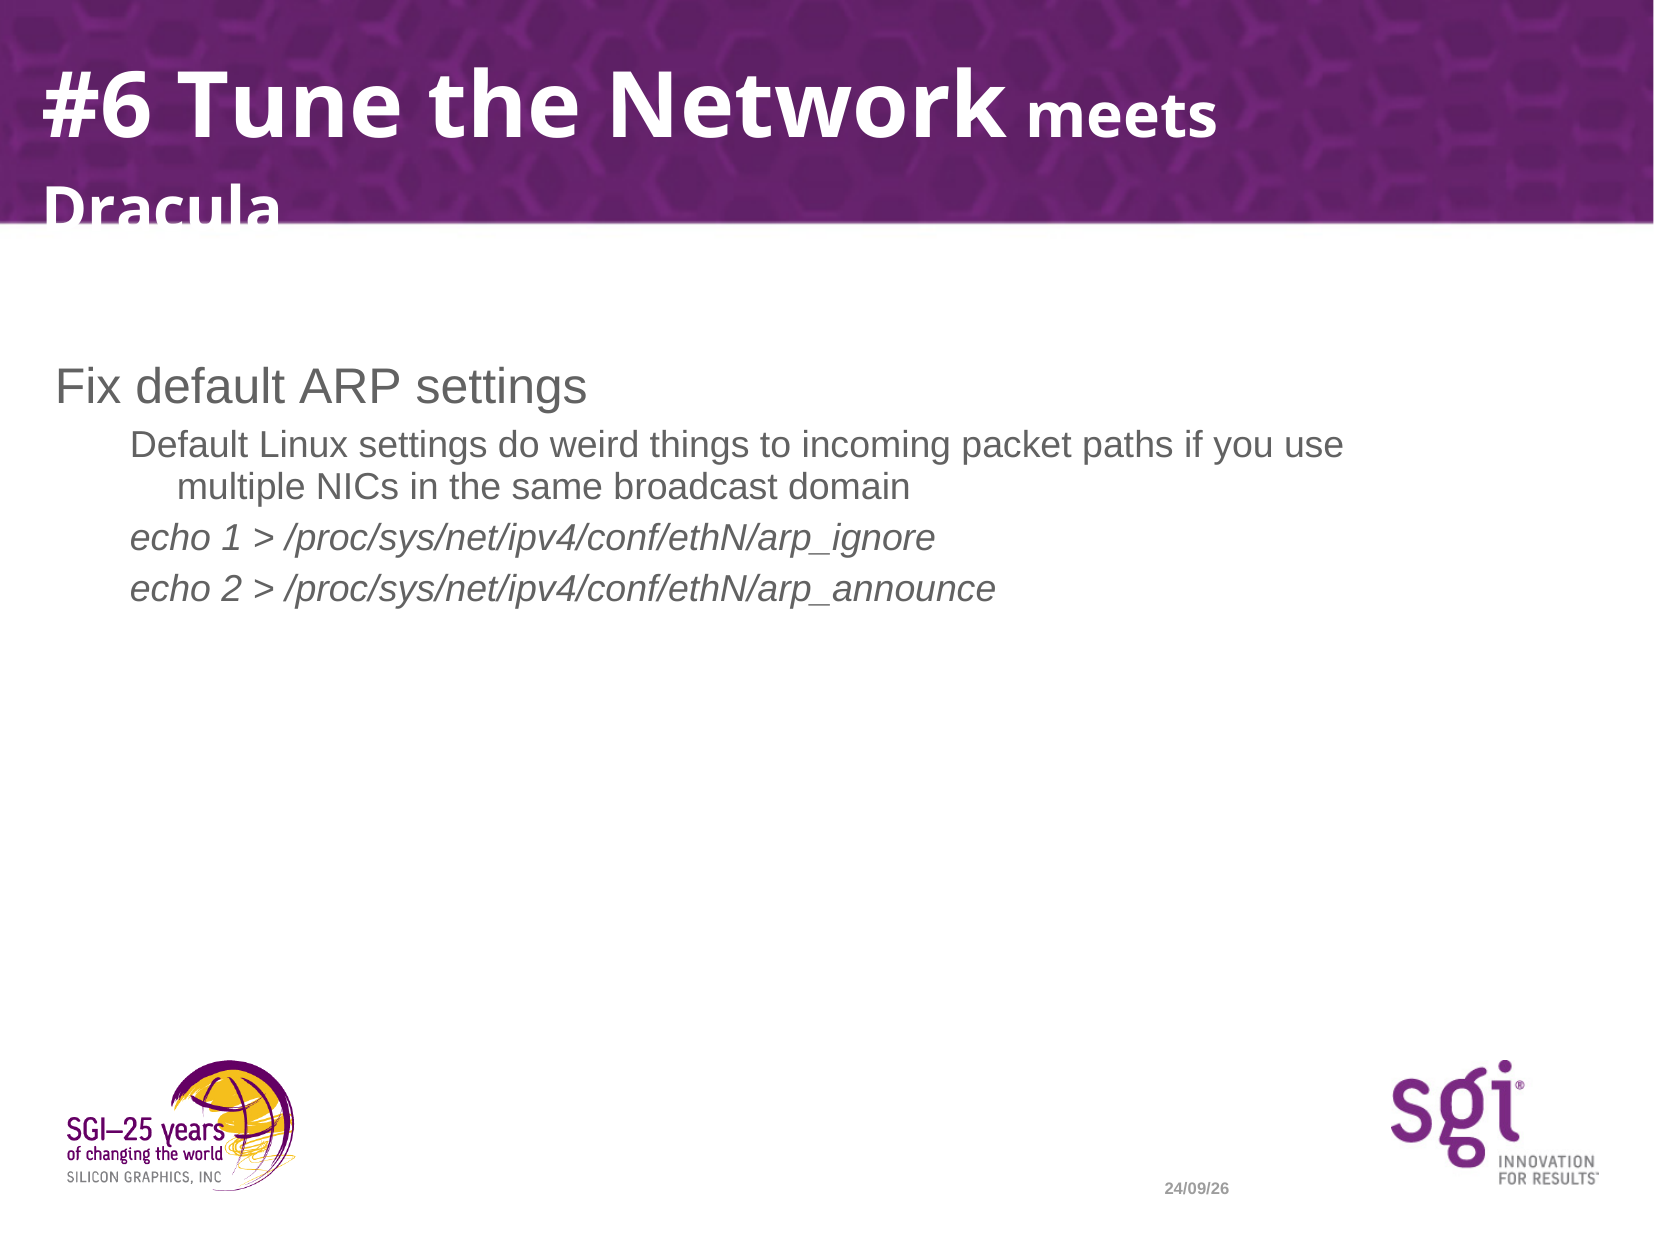

# #6 Tune the Network meets Dracula
Fix default ARP settings
Default Linux settings do weird things to incoming packet paths if you use multiple NICs in the same broadcast domain
echo 1 > /proc/sys/net/ipv4/conf/ethN/arp_ignore
echo 2 > /proc/sys/net/ipv4/conf/ethN/arp_announce